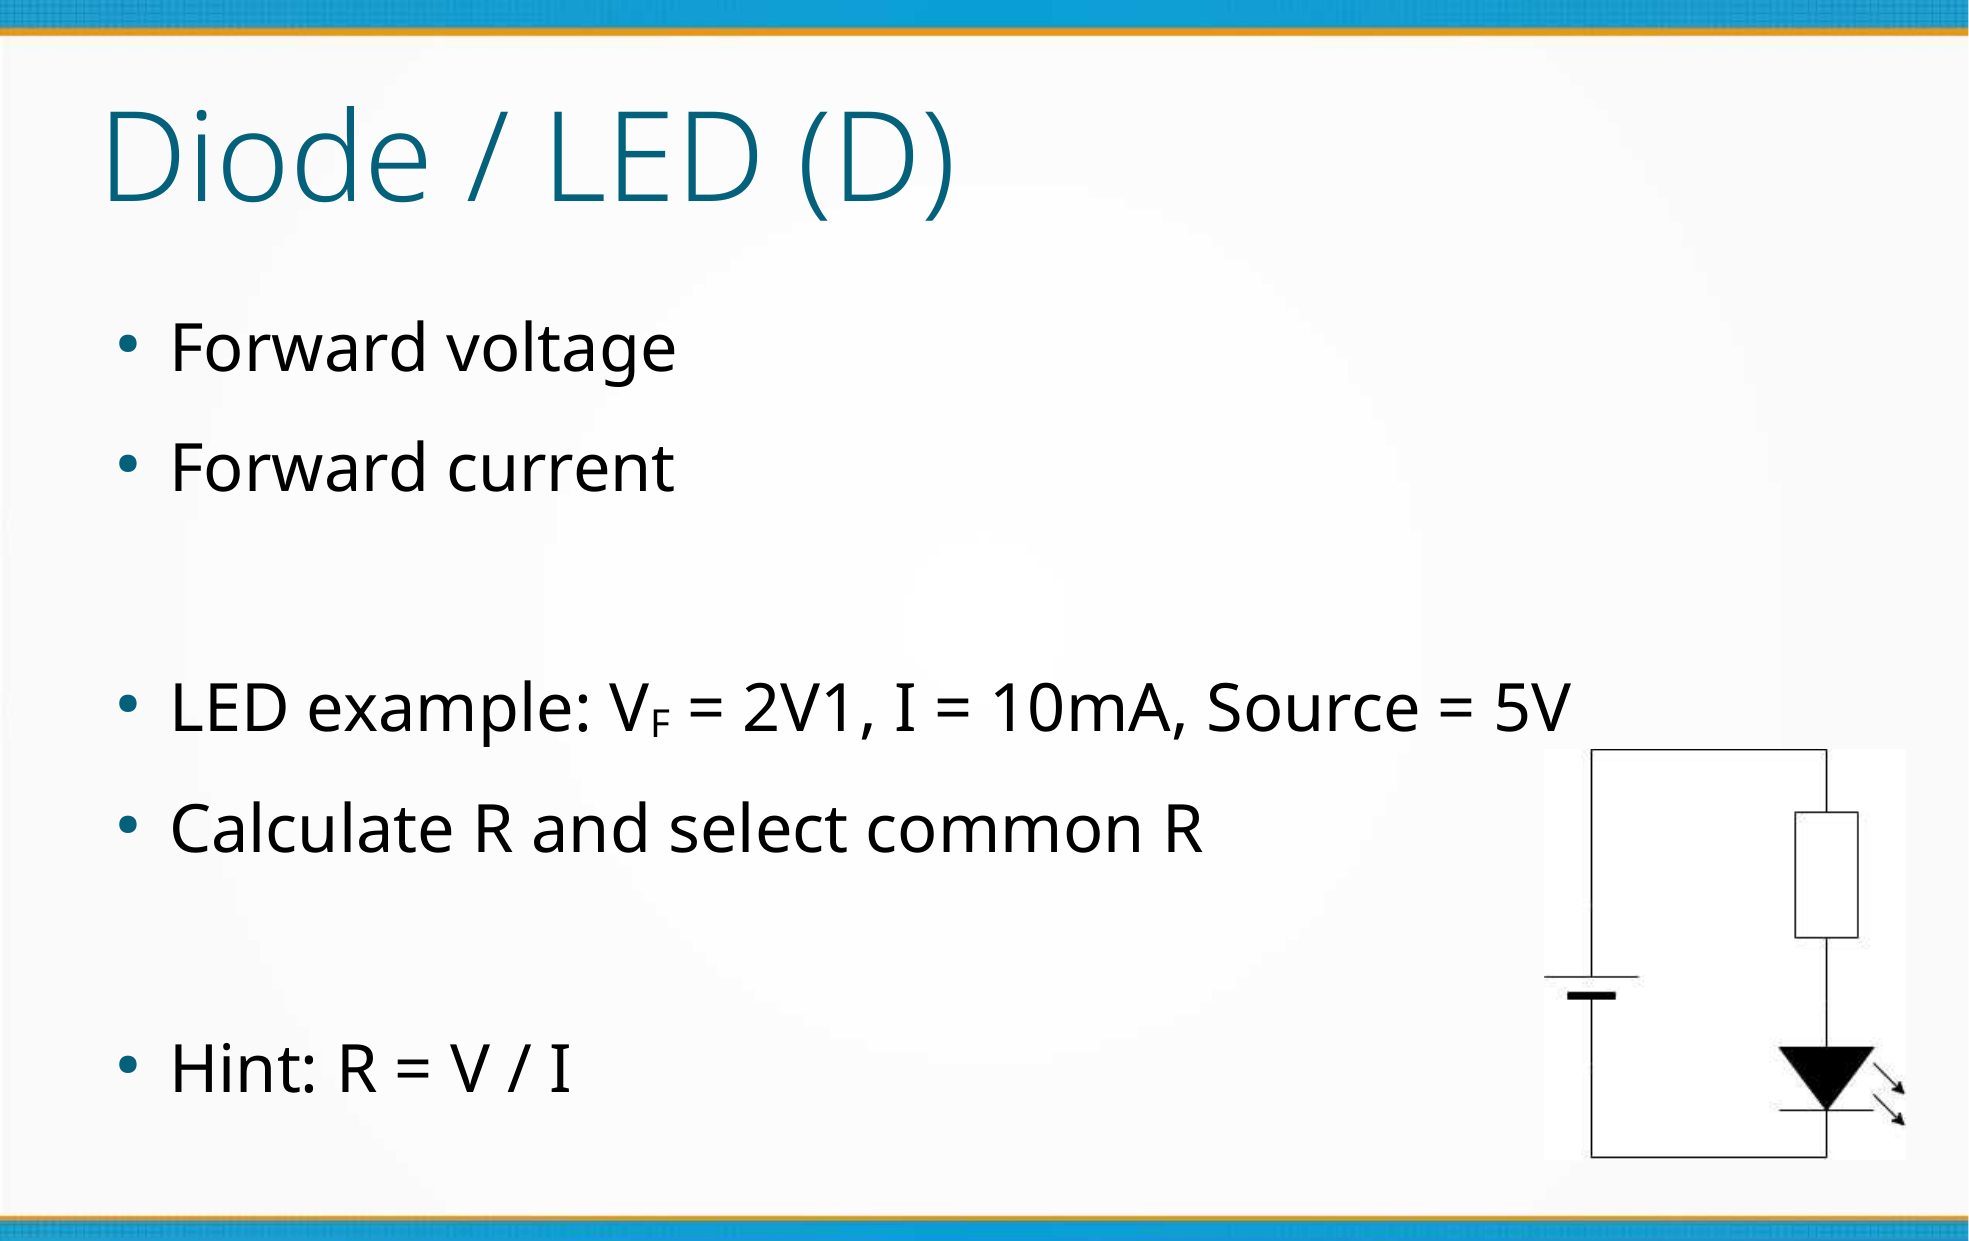

# Diode / LED (D)
Forward voltage
Forward current
LED example: VF = 2V1, I = 10mA, Source = 5V
Calculate R and select common R
Hint: R = V / I